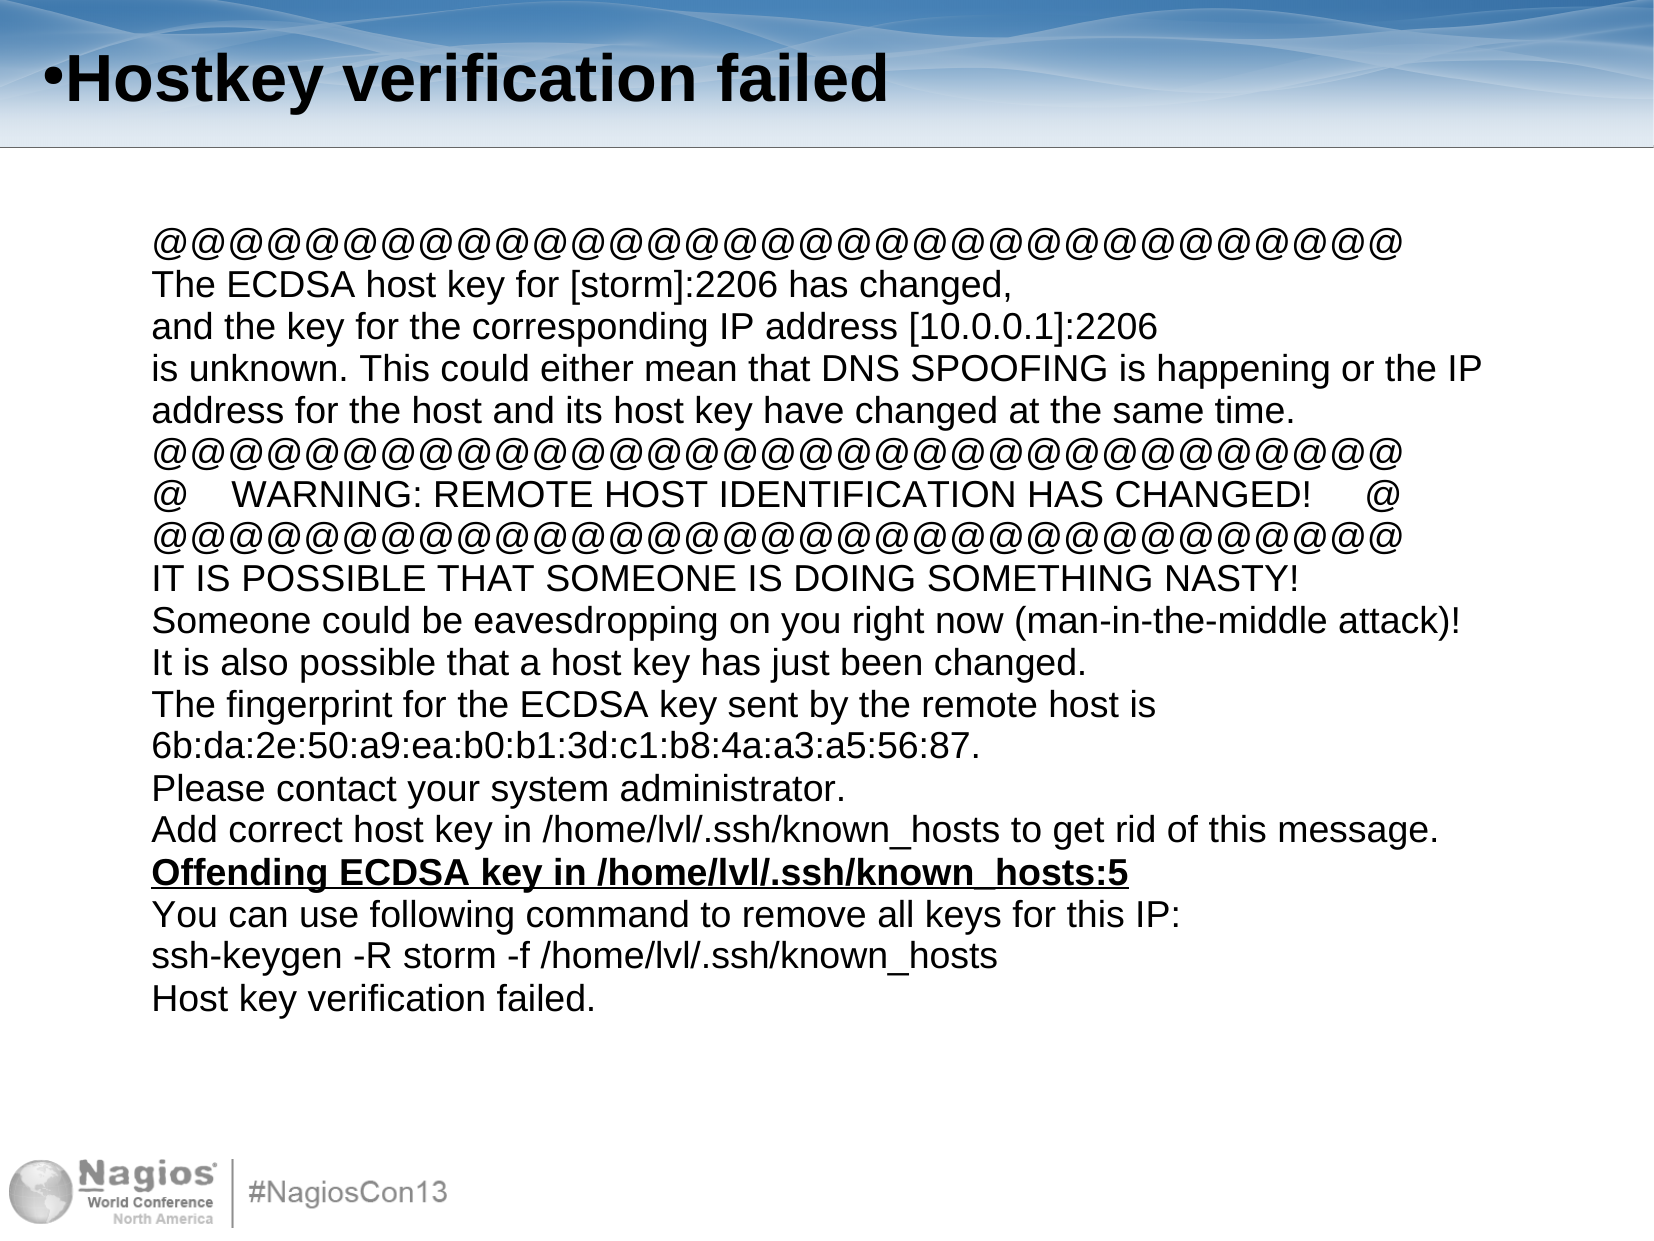

# Hostkey verification failed
@@@@@@@@@@@@@@@@@@@@@@@@@@@@@@@@@
The ECDSA host key for [storm]:2206 has changed,
and the key for the corresponding IP address [10.0.0.1]:2206
is unknown. This could either mean that DNS SPOOFING is happening or the IP address for the host and its host key have changed at the same time.
@@@@@@@@@@@@@@@@@@@@@@@@@@@@@@@@@
@ WARNING: REMOTE HOST IDENTIFICATION HAS CHANGED! @
@@@@@@@@@@@@@@@@@@@@@@@@@@@@@@@@@
IT IS POSSIBLE THAT SOMEONE IS DOING SOMETHING NASTY!
Someone could be eavesdropping on you right now (man-in-the-middle attack)!
It is also possible that a host key has just been changed.
The fingerprint for the ECDSA key sent by the remote host is
6b:da:2e:50:a9:ea:b0:b1:3d:c1:b8:4a:a3:a5:56:87.
Please contact your system administrator.
Add correct host key in /home/lvl/.ssh/known_hosts to get rid of this message.
Offending ECDSA key in /home/lvl/.ssh/known_hosts:5
You can use following command to remove all keys for this IP:
ssh-keygen -R storm -f /home/lvl/.ssh/known_hosts
Host key verification failed.